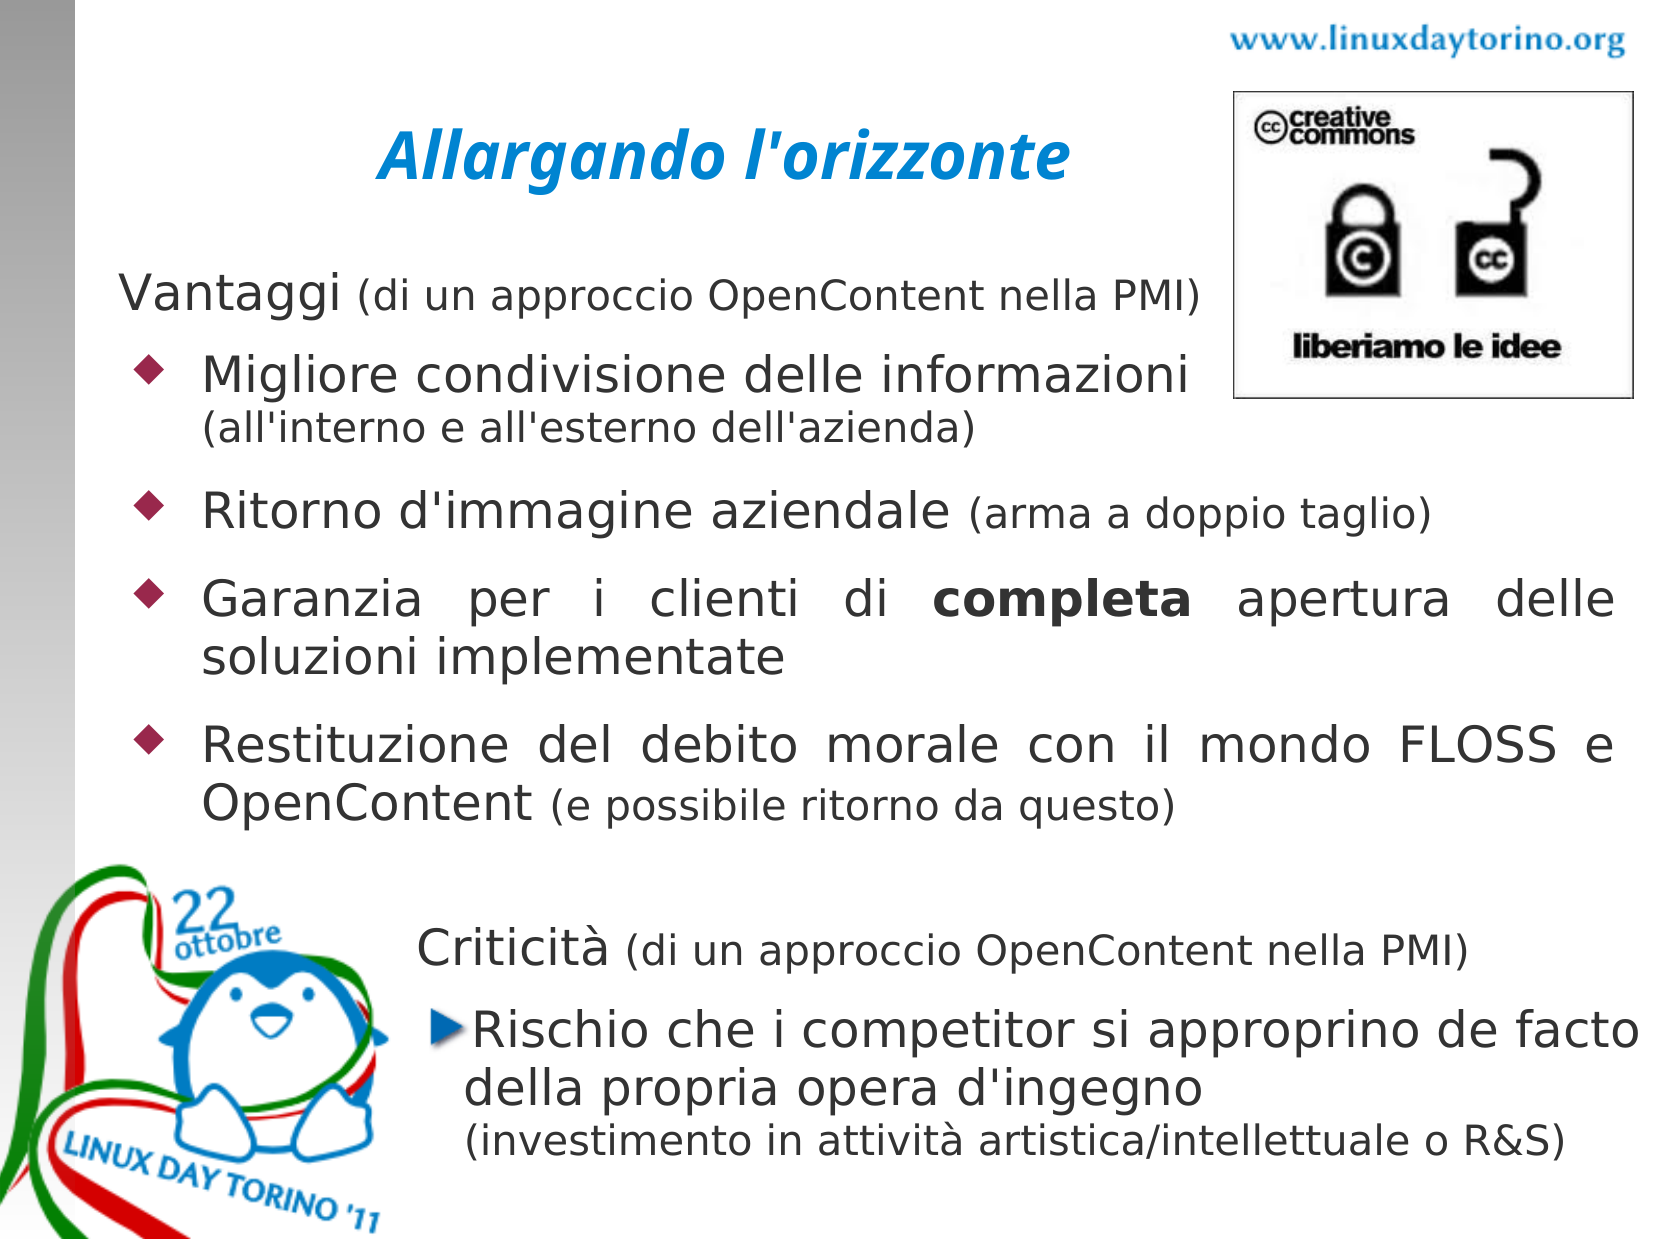

# Allargando l'orizzonte
Vantaggi (di un approccio OpenContent nella PMI)
Migliore condivisione delle informazioni
(all'interno e all'esterno dell'azienda)
Ritorno d'immagine aziendale (arma a doppio taglio)
Garanzia per i clienti di completa apertura delle soluzioni implementate
Restituzione del debito morale con il mondo FLOSS e OpenContent (e possibile ritorno da questo)
Criticità (di un approccio OpenContent nella PMI)
Rischio che i competitor si approprino de facto della propria opera d'ingegno
(investimento in attività artistica/intellettuale o R&S)